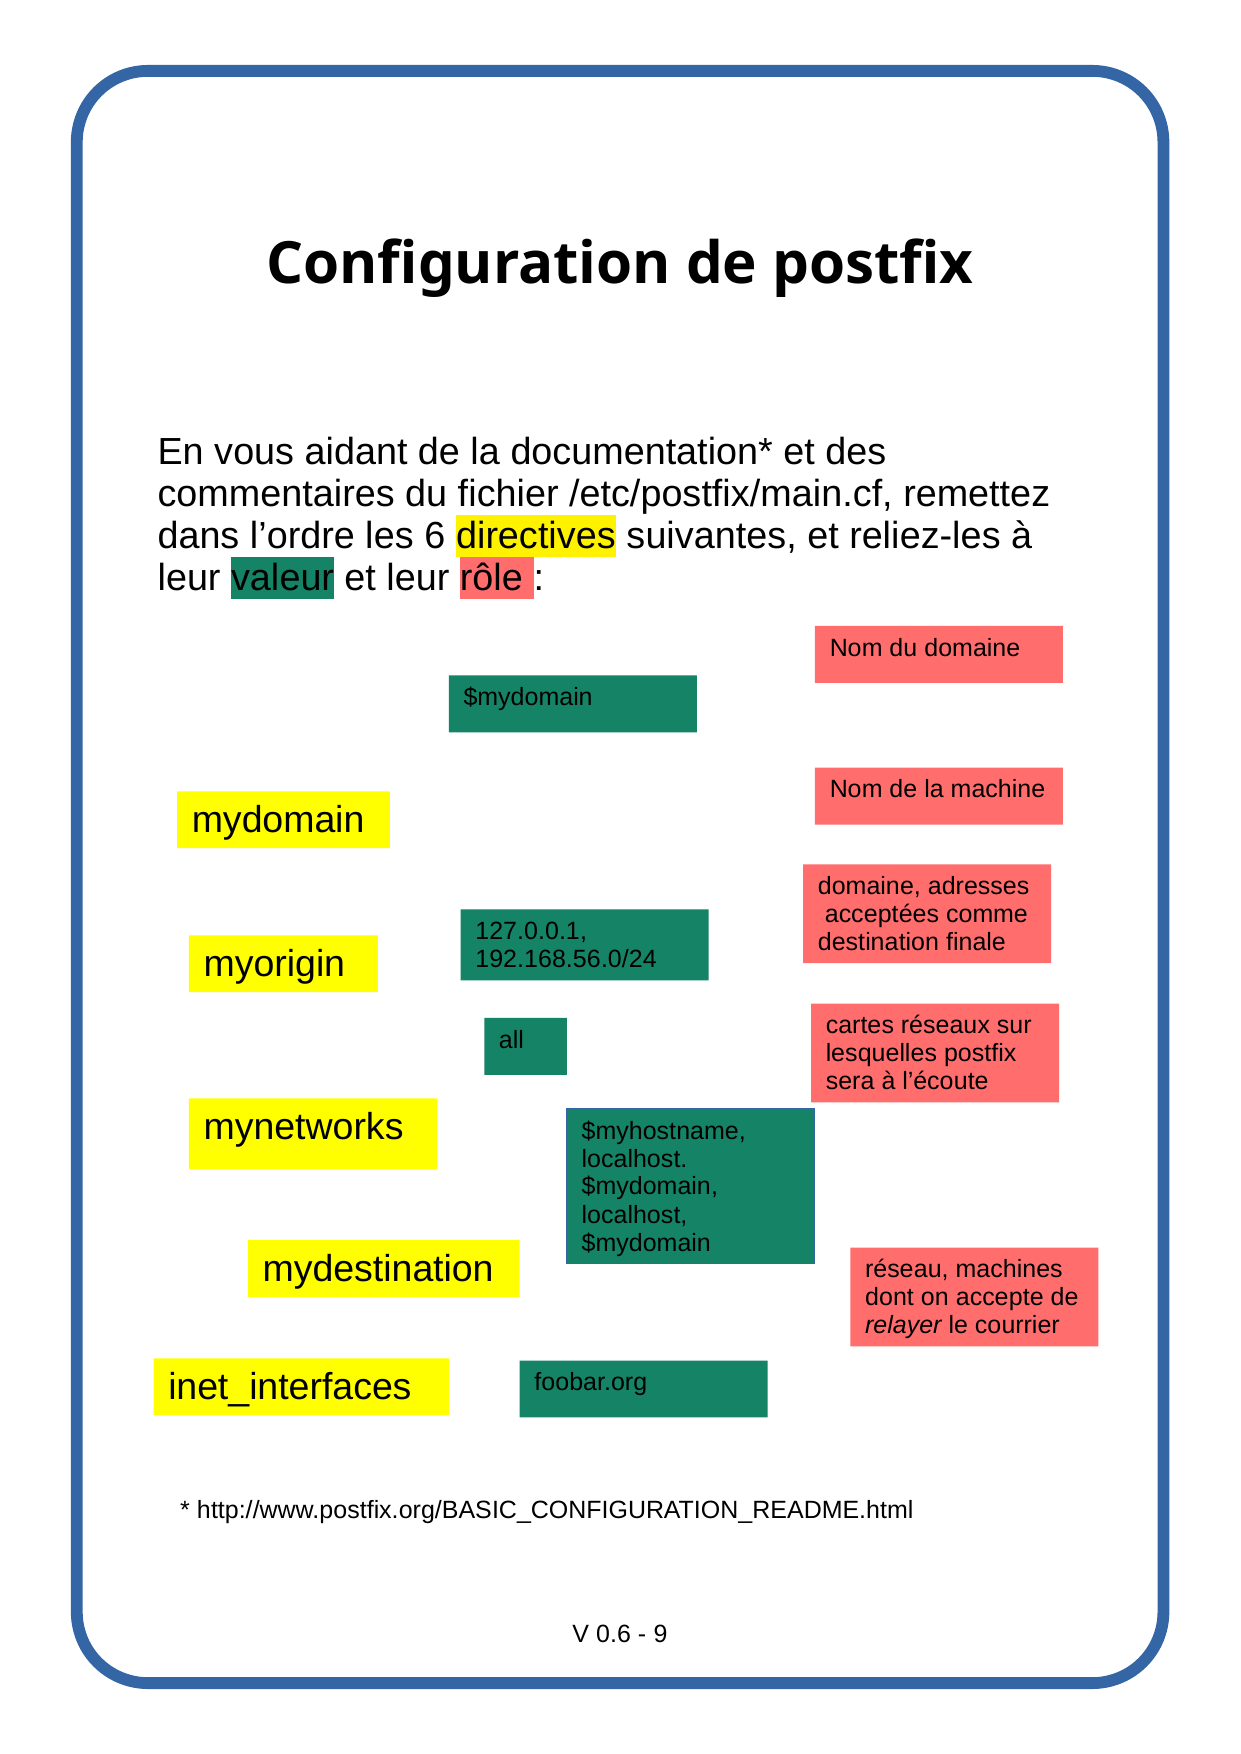

# Configuration de postfix
En vous aidant de la documentation* et des commentaires du fichier /etc/postfix/main.cf, remettez dans l’ordre les 6 directives suivantes, et reliez-les à leur valeur et leur rôle :
Nom du domaine
$mydomain
Nom de la machine
mydomain
domaine, adresses acceptées comme destination finale
127.0.0.1, 192.168.56.0/24
myorigin
cartes réseaux sur lesquelles postfix sera à l’écoute
all
mynetworks
$myhostname, localhost.$mydomain, localhost, $mydomain
mydestination
réseau, machines dont on accepte de relayer le courrier
inet_interfaces
foobar.org
* http://www.postfix.org/BASIC_CONFIGURATION_README.html